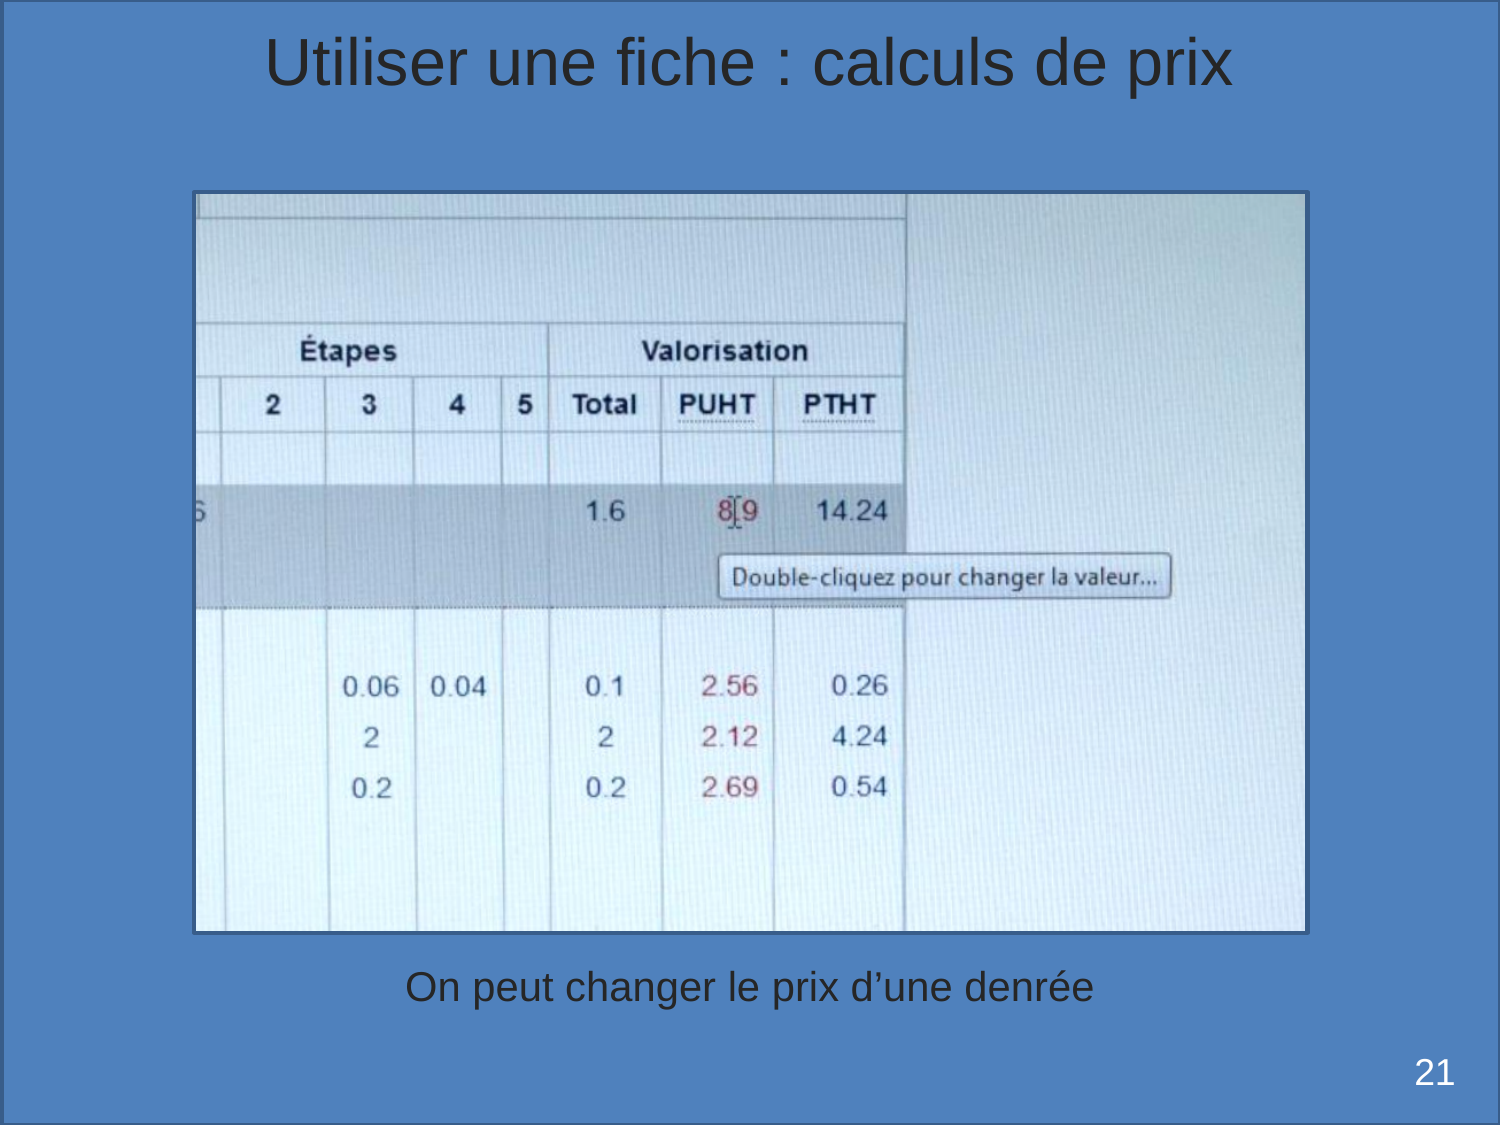

Utiliser une fiche : calculs de prix
# On peut changer le prix d’une denrée